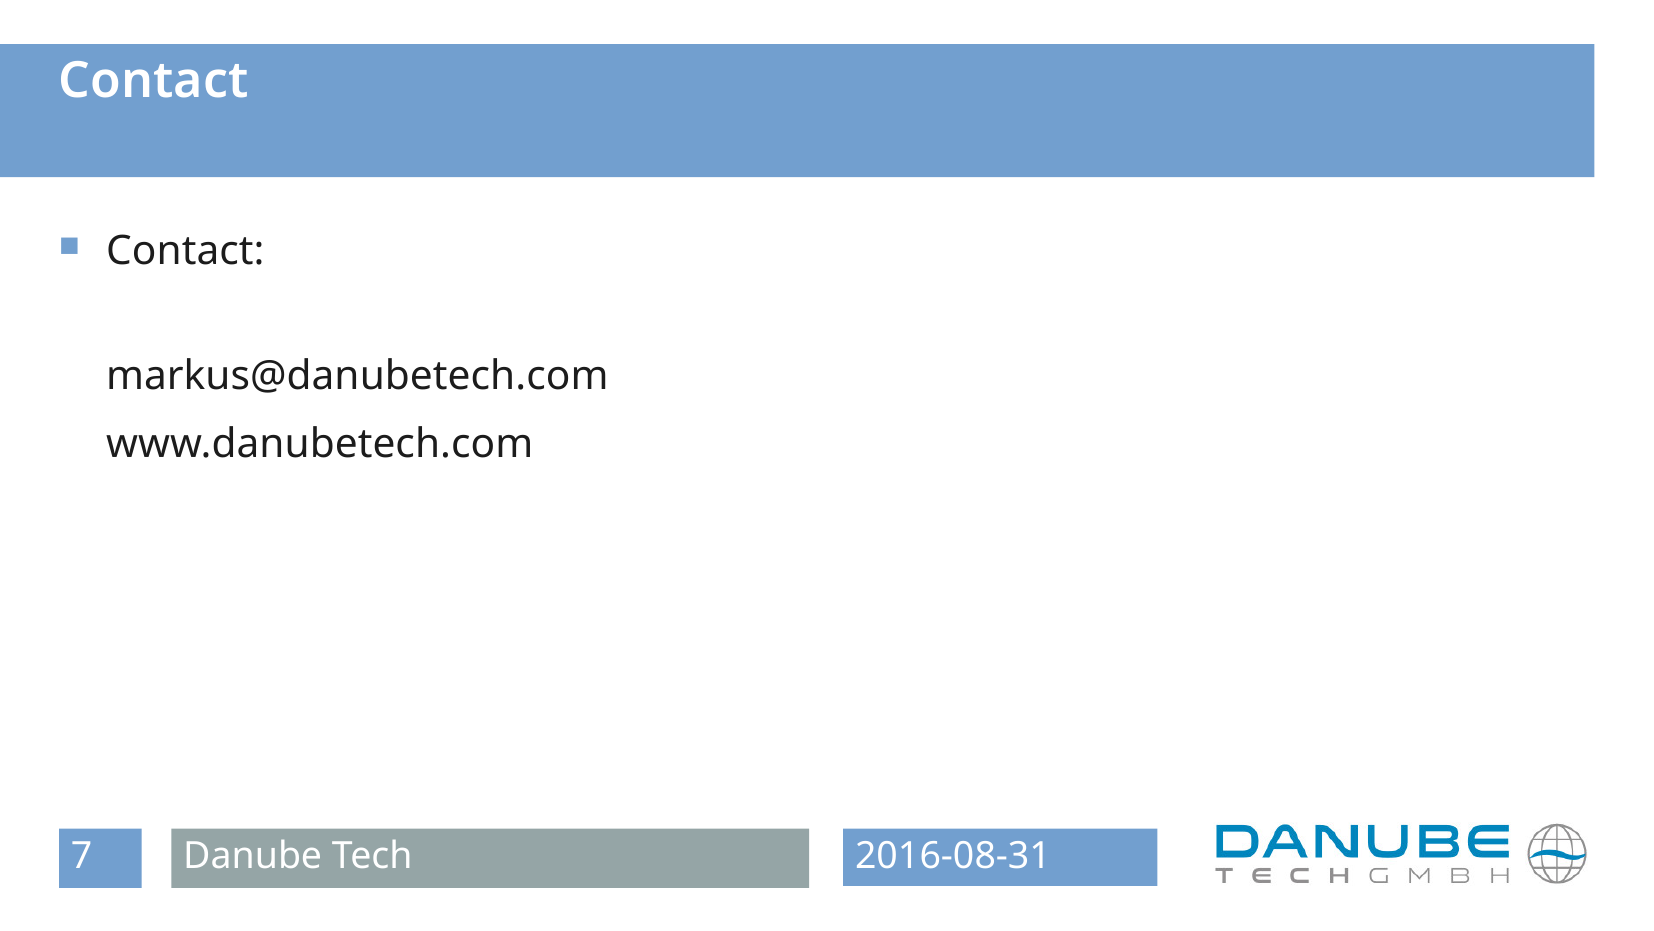

# Contact
Contact:
markus@danubetech.com
www.danubetech.com
7
Danube Tech
2016-08-31